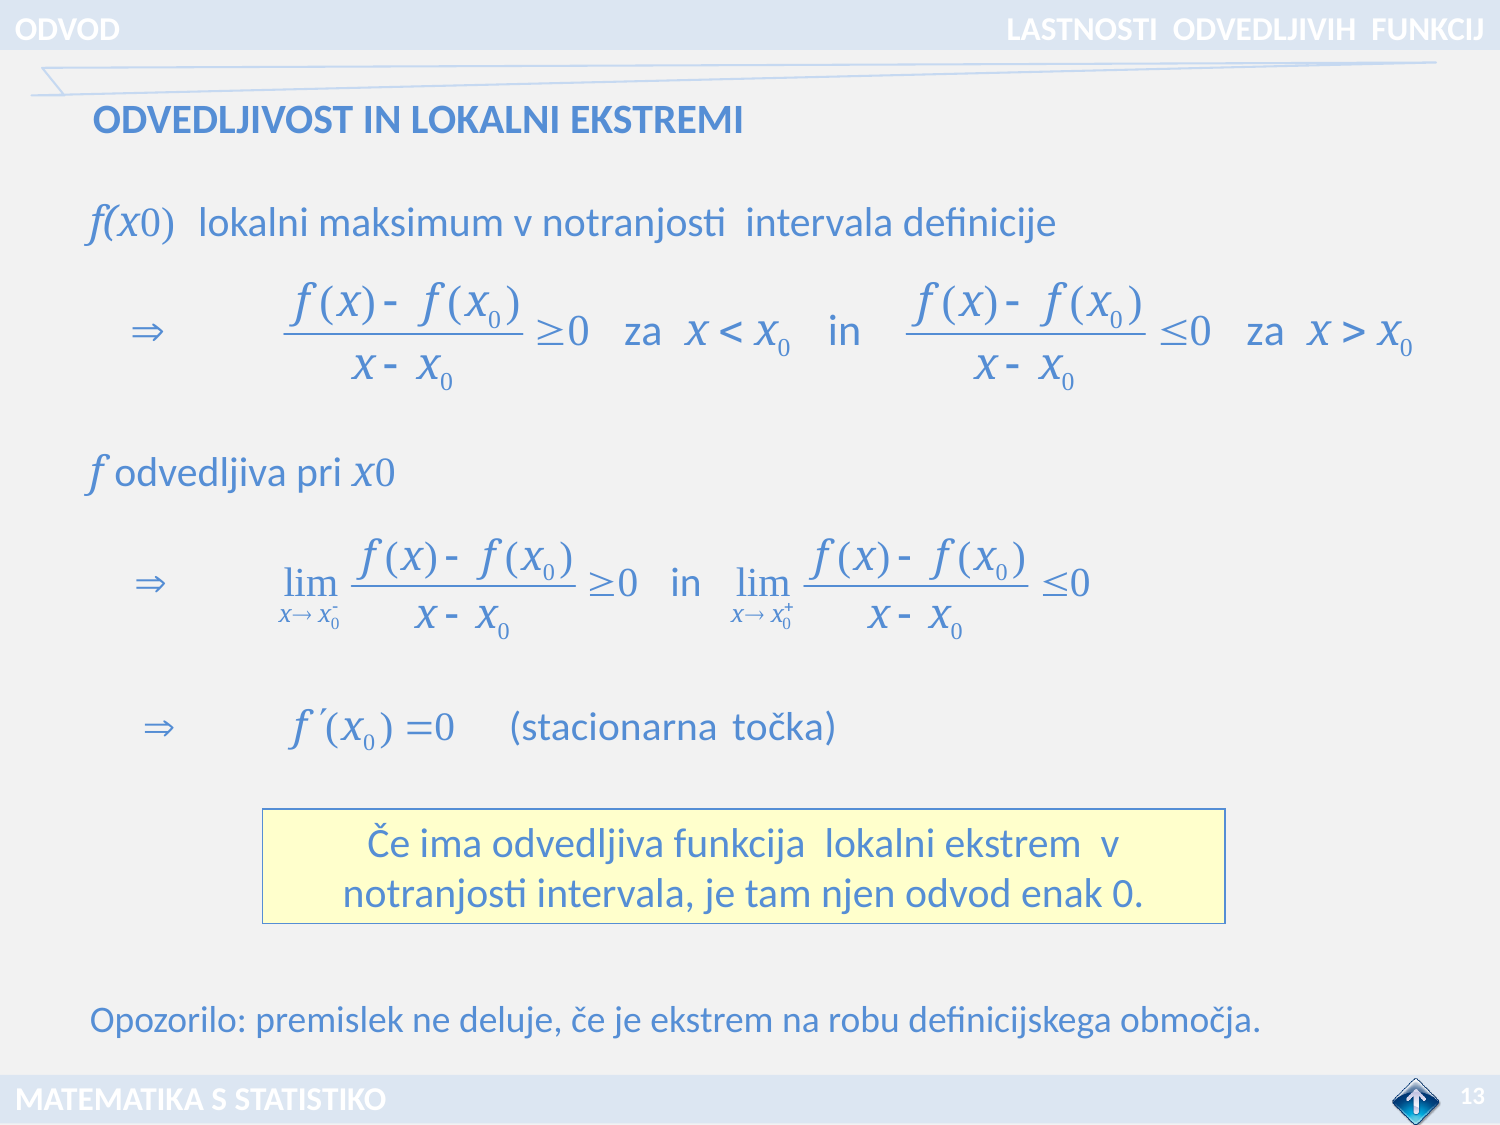

ODVOD
LASTNOSTI ODVEDLJIVIH FUNKCIJ
ODVEDLJIVOST IN LOKALNI EKSTREMI
f(x0) lokalni maksimum v notranjosti intervala definicije
f odvedljiva pri x0
Če ima odvedljiva funkcija lokalni ekstrem v notranjosti intervala, je tam njen odvod enak 0.
Opozorilo: premislek ne deluje, če je ekstrem na robu definicijskega območja.
MATEMATIKA S STATISTIKO